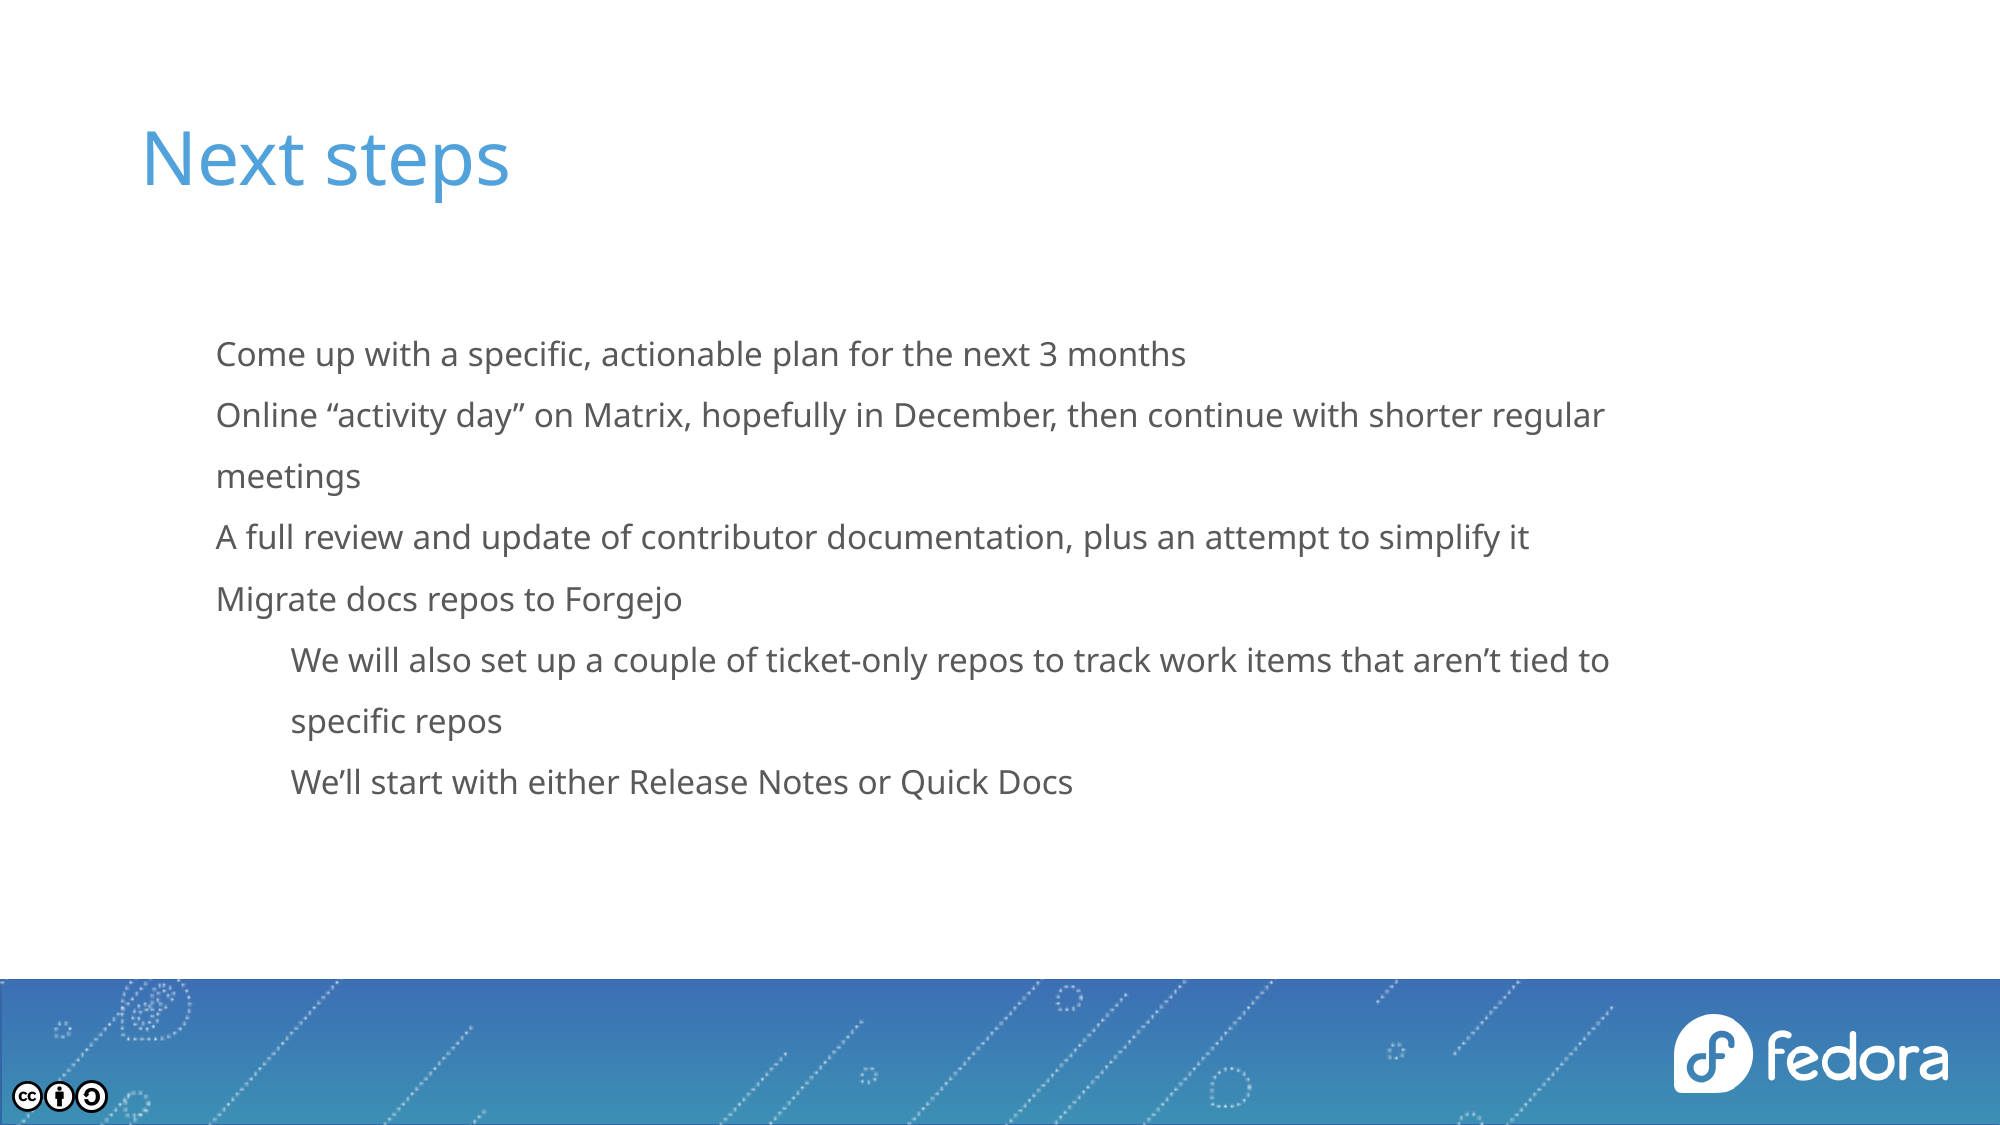

# Next steps
Come up with a specific, actionable plan for the next 3 months
Online “activity day” on Matrix, hopefully in December, then continue with shorter regular meetings
A full review and update of contributor documentation, plus an attempt to simplify it
Migrate docs repos to Forgejo
We will also set up a couple of ticket-only repos to track work items that aren’t tied to specific repos
We’ll start with either Release Notes or Quick Docs